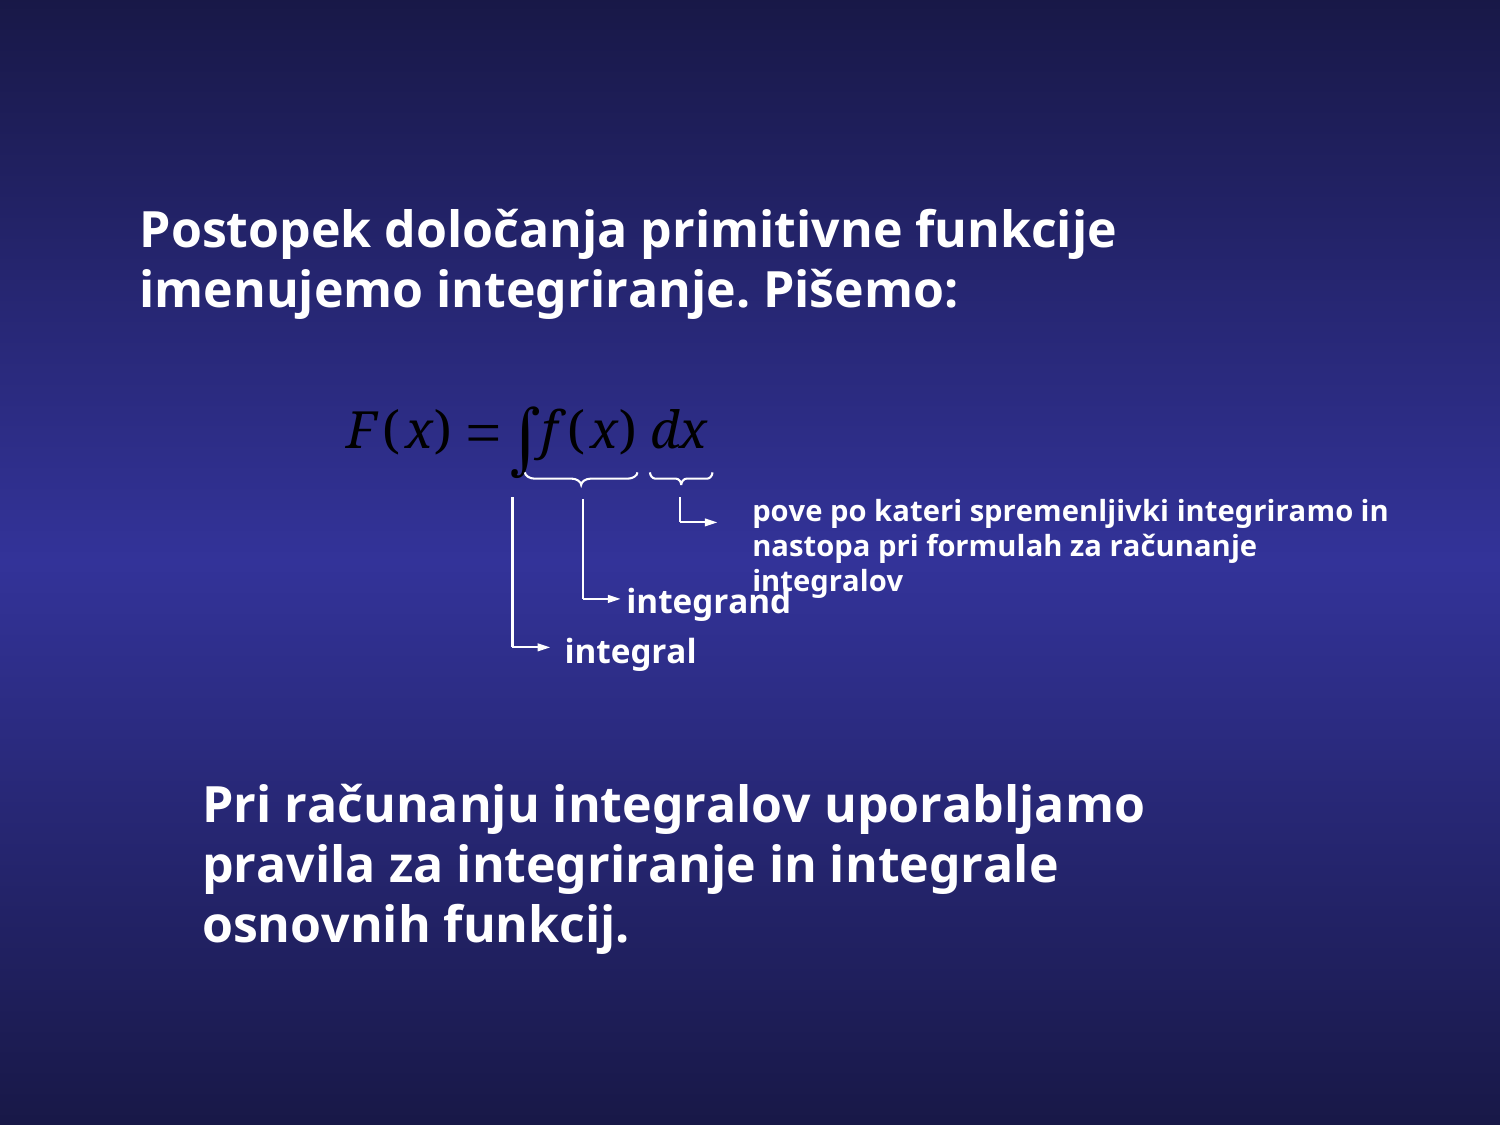

Postopek določanja primitivne funkcije imenujemo integriranje. Pišemo:
pove po kateri spremenljivki integriramo in nastopa pri formulah za računanje integralov
integrand
integral
Pri računanju integralov uporabljamo pravila za integriranje in integrale osnovnih funkcij.